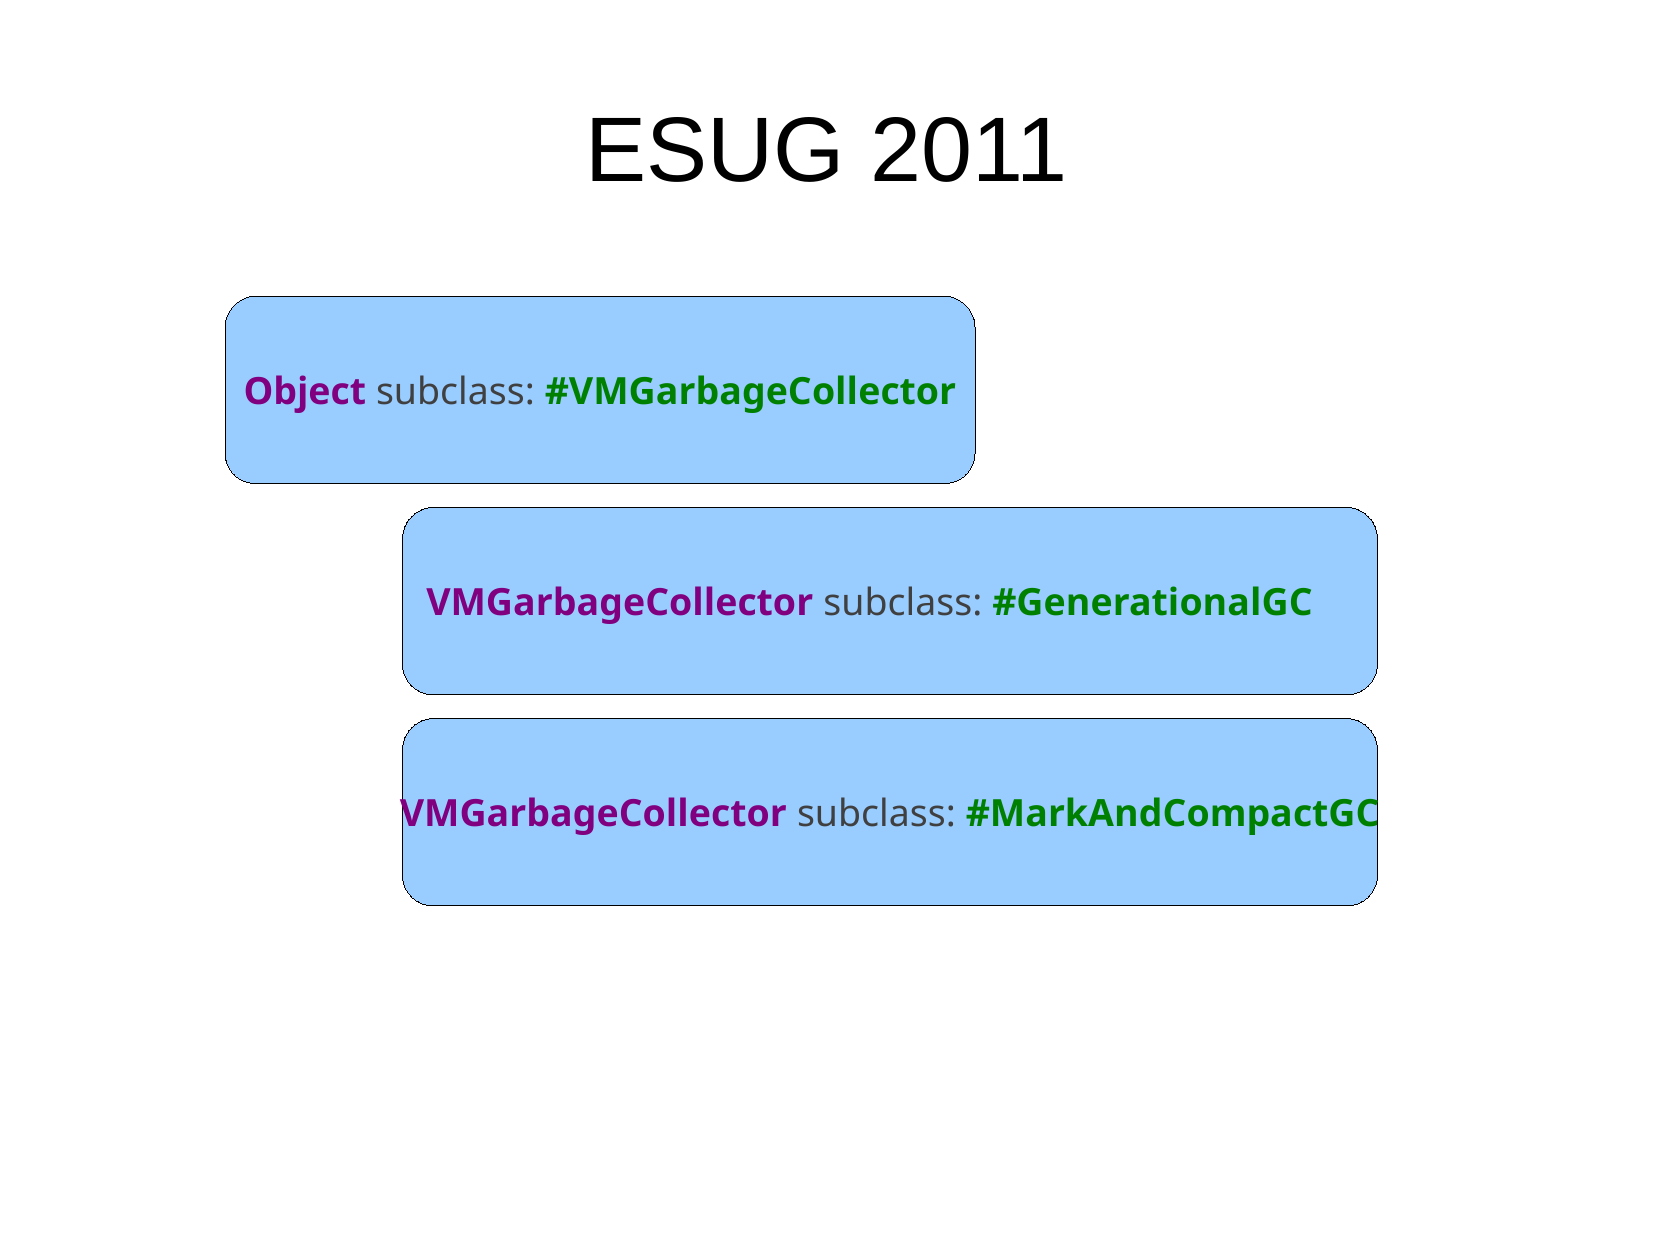

ESUG 2011
Object subclass: #VMGarbageCollector
VMGarbageCollector subclass: #GenerationalGC
VMGarbageCollector subclass: #MarkAndCompactGC